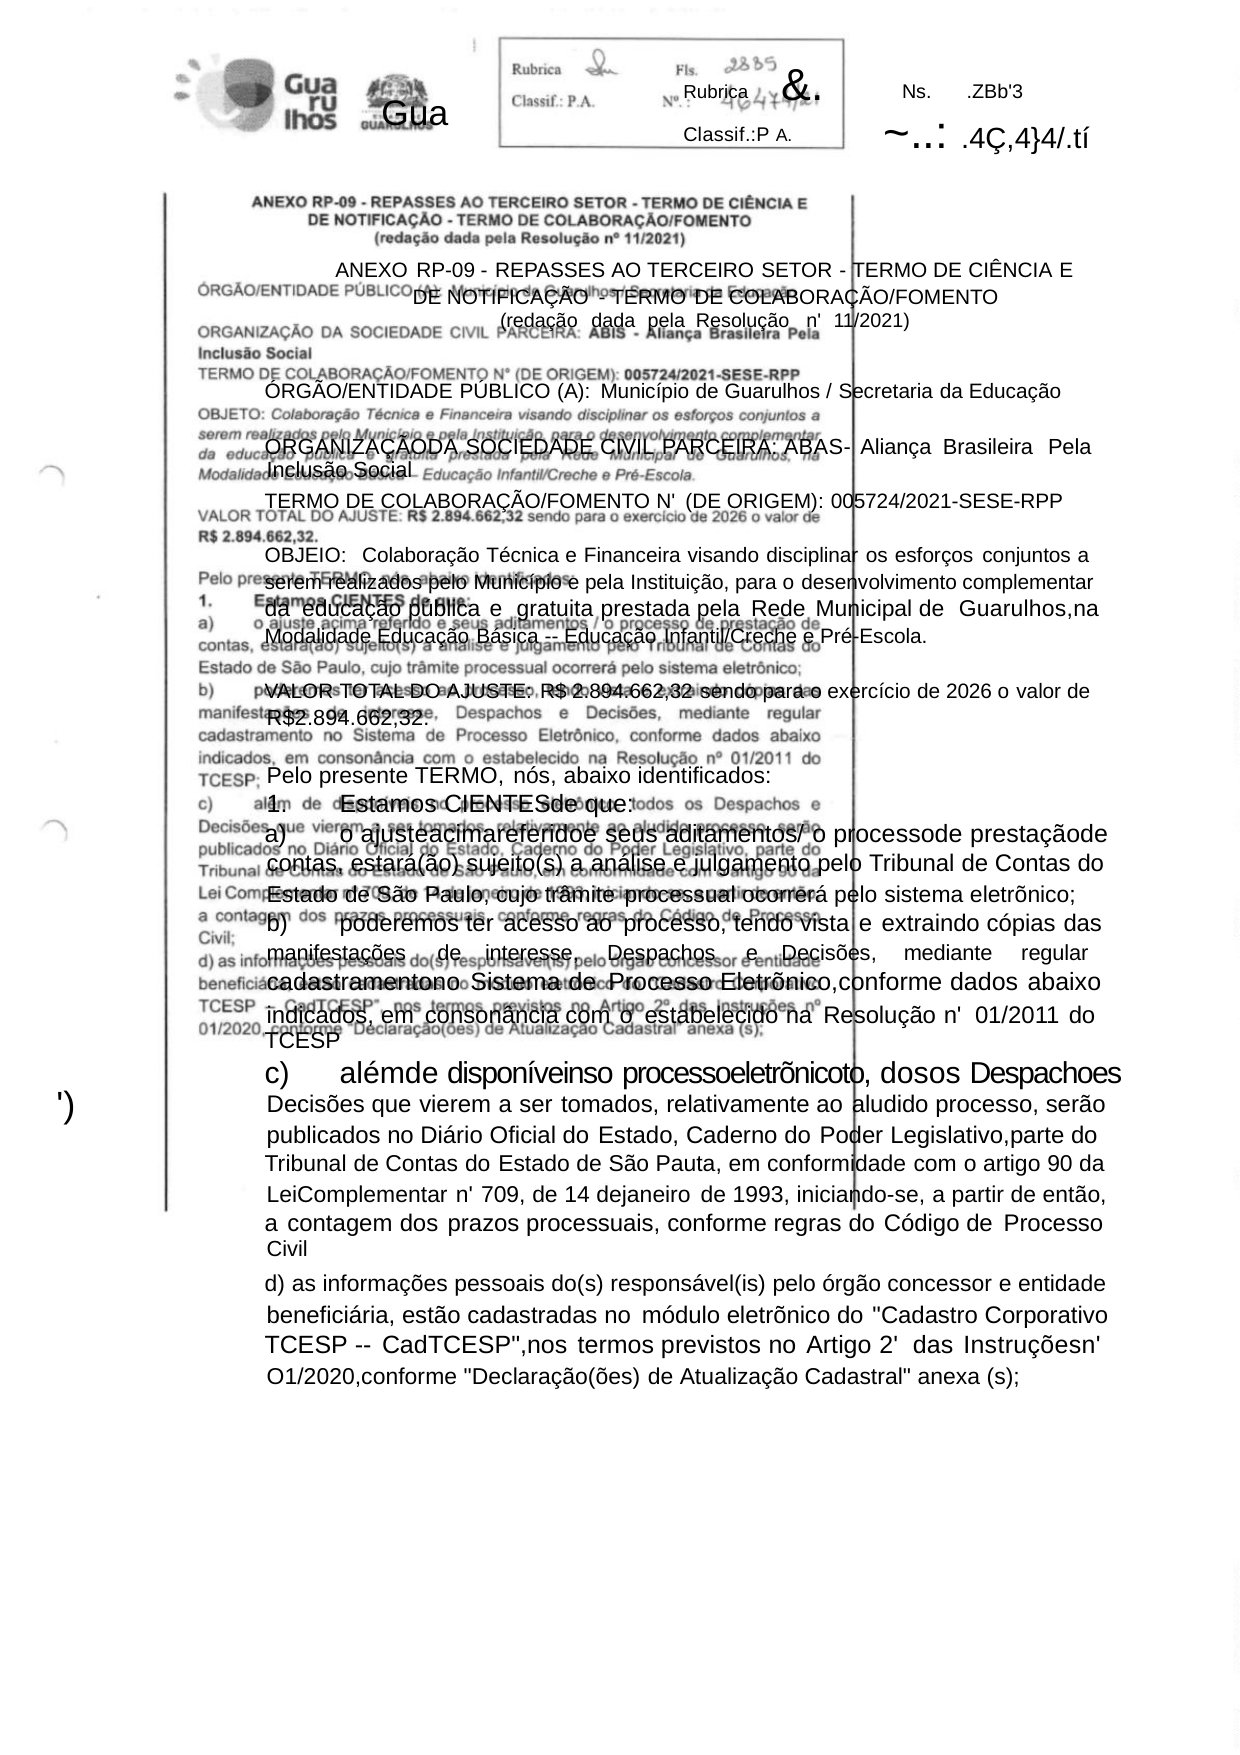

&.
Ns.
.ZBb'3
Rubrica
Gua
~..: .4Ç,4}4/.tí
Classif.:P A.
ANEXO RP-09 - REPASSES AO TERCEIRO SETOR - TERMO DE CIÊNCIA E
DE NOTIFICAÇÃO - TERMO DE COLABORAÇÃO/FOMENTO
(redação dada pela Resolução n' 11/2021)
ÓRGÃO/ENTIDADE PÚBLICO (A): Município de Guarulhos / Secretaria da Educação
ORGANIZAÇÃODA SOCIEDADE CIVIL PARCEIRA: ABAS- Aliança Brasileira Pela
Inclusão Social
TERMO DE COLABORAÇÃO/FOMENTO N' (DE ORIGEM): 005724/2021-SESE-RPP
OBJEIO: Colaboração Técnica e Financeira visando disciplinar os esforços conjuntos a
serem realizados pelo Município e pela Instituição, para o desenvolvimento complementar
da educação pública e gratuita prestada pela Rede Municipal de Guarulhos,na
Modalidade Educação Básica -- Educação Infantil/Creche e Pré-Escola.
VALOR TOTAL DO AJUSTE: R$ 2.894.662,32 sendo para o exercício de 2026 o valor de
R$2.894.662,32.
Pelo presente TERMO, nós, abaixo identificados:
1.
a)
Estamos CIENTESde que:
o ajusteacimareferidoe seus aditamentos/ o processode prestaçãode
contas, estará(ão) sujeito(s) a análise e julgamento pelo Tribunal de Contas do
Estado de São Paulo, cujo trâmite processual ocorrerá pelo sistema eletrõnico;
b)
poderemos ter acesso ao processo, tendo vista e extraindo cópias das
de interesse, Despachos Decisões, mediante regular
manifestações
e
cadastramentono Sistema de Processo Eletrõnico,conforme dados abaixo
indicados, em consonância com o estabelecido na Resolução n' 01/2011 do
TCESP
c)
alémde disponíveinso processoeletrõnicoto, dosos Despachoes
')
Decisões que vierem a ser tomados, relativamente ao aludido processo, serão
publicados no Diário Oficial do Estado, Caderno do Poder Legislativo,parte do
Tribunal de Contas do Estado de São Pauta, em conformidade com o artigo 90 da
LeiComplementar n' 709, de 14 dejaneiro de 1993, iniciando-se, a partir de então,
a contagem dos prazos processuais, conforme regras do Código de Processo
Civil
d) as informações pessoais do(s) responsável(is) pelo órgão concessor e entidade
beneficiária, estão cadastradas no módulo eletrõnico do "Cadastro Corporativo
TCESP -- CadTCESP",nos termos previstos no Artigo 2' das Instruçõesn'
O1/2020,conforme "Declaração(ões) de Atualização Cadastral" anexa (s);